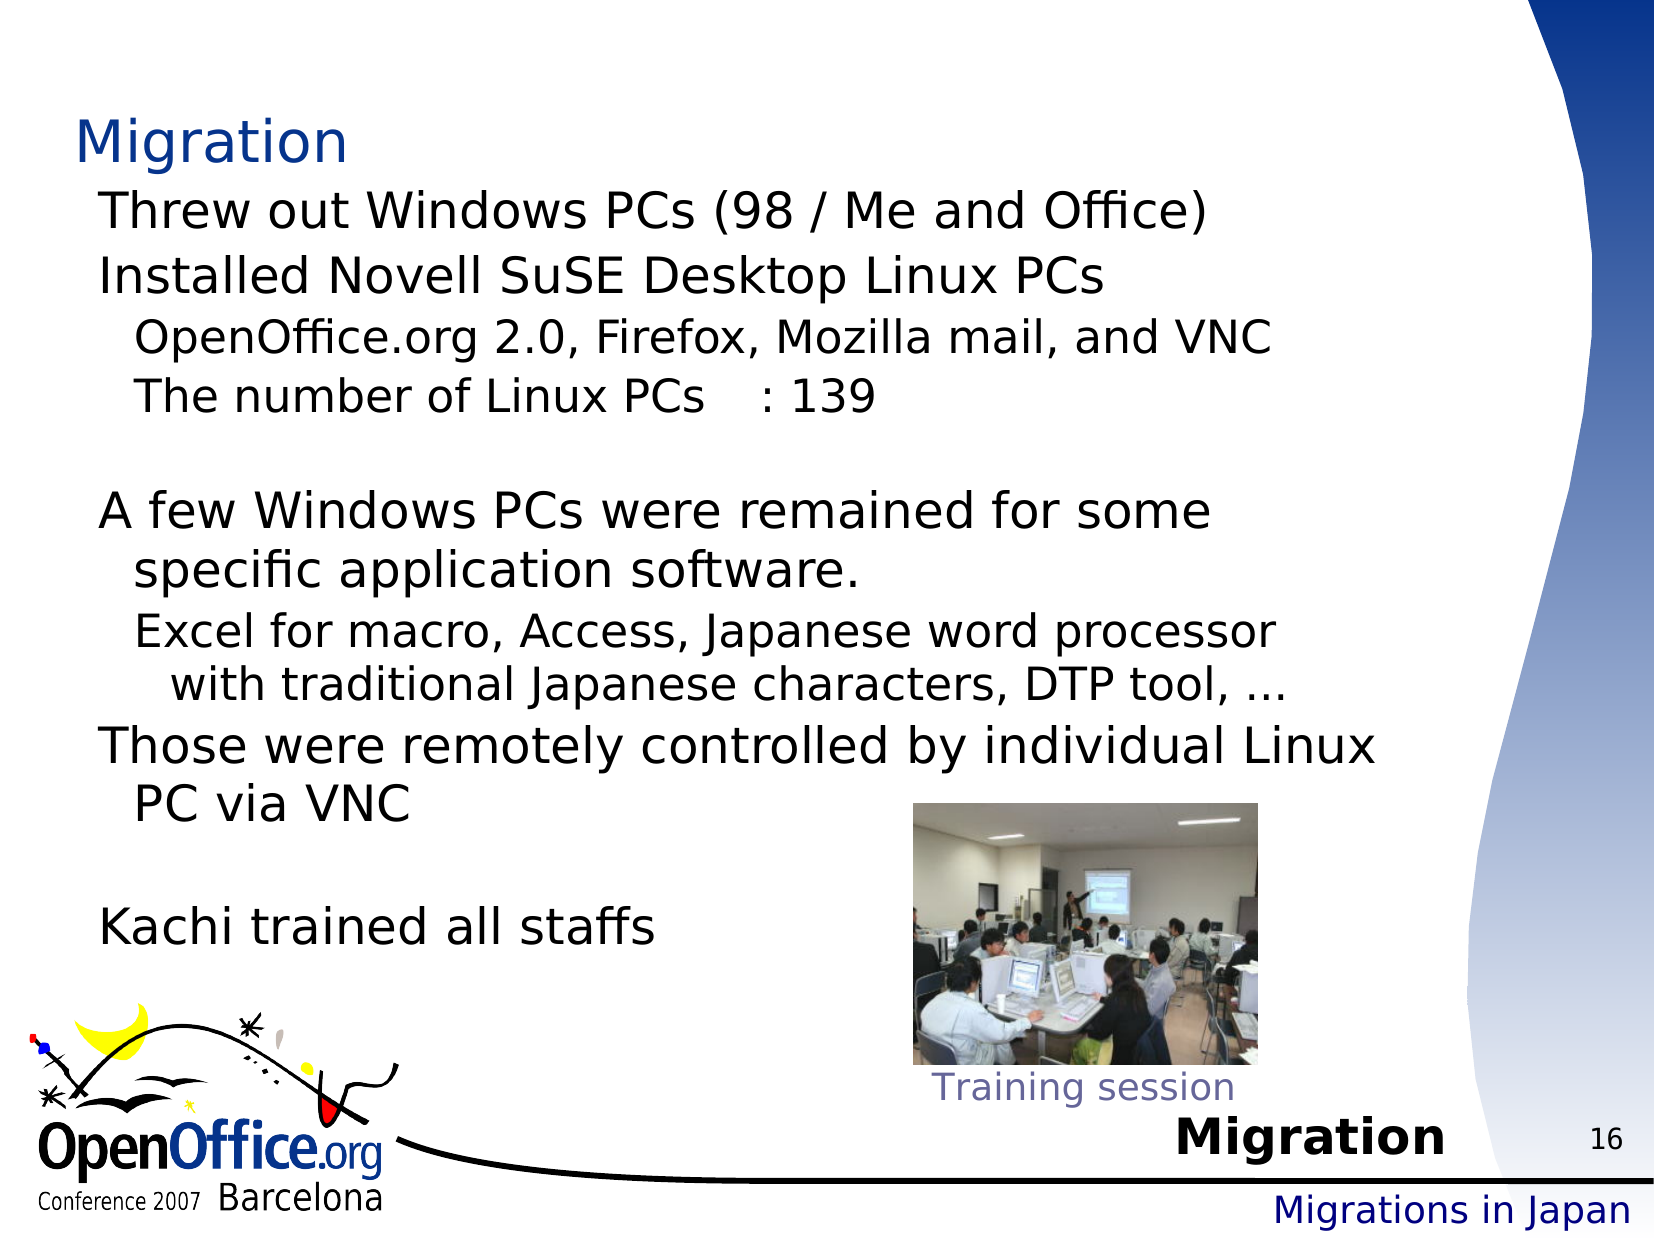

Migration
Threw out Windows PCs (98 / Me and Office)
Installed Novell SuSE Desktop Linux PCs
OpenOffice.org 2.0, Firefox, Mozilla mail, and VNC
The number of Linux PCs	: 139
A few Windows PCs were remained for some
specific application software.
Excel for macro, Access, Japanese word processor
with traditional Japanese characters, DTP tool, ...
Those were remotely controlled by individual Linux PC via VNC
Kachi trained all staffs
Training session
# Migration
16